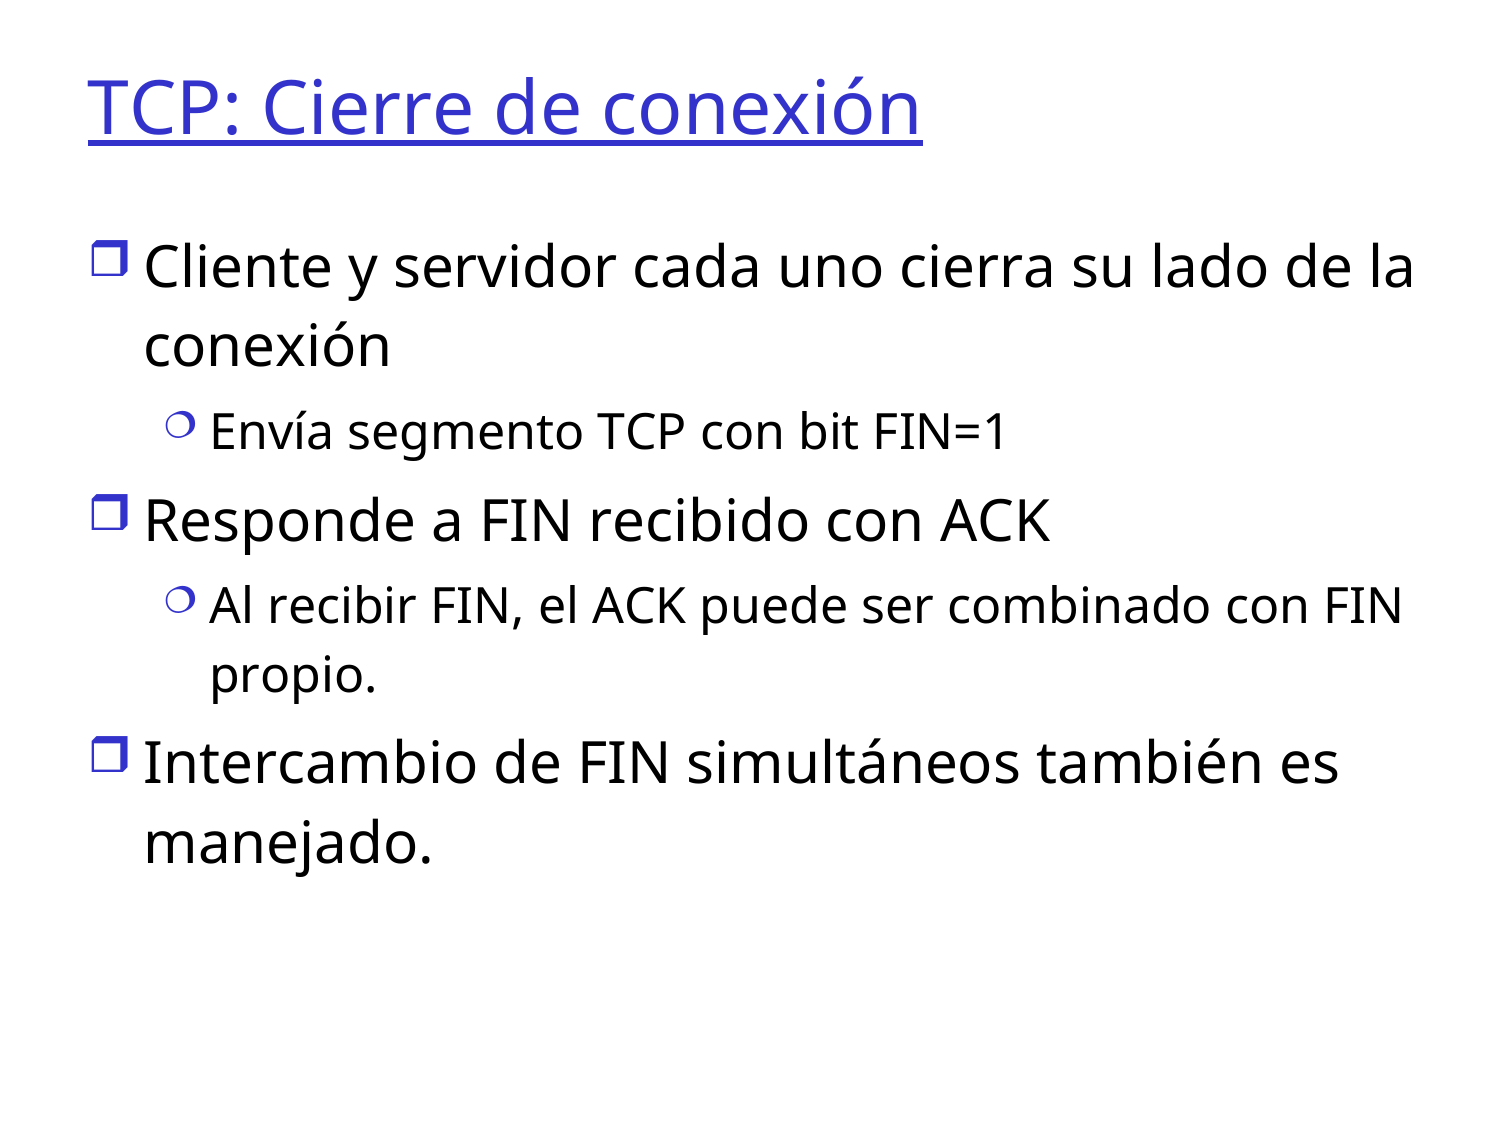

# TCP: Cierre de conexión
Cliente y servidor cada uno cierra su lado de la conexión
Envía segmento TCP con bit FIN=1
Responde a FIN recibido con ACK
Al recibir FIN, el ACK puede ser combinado con FIN propio.
Intercambio de FIN simultáneos también es manejado.